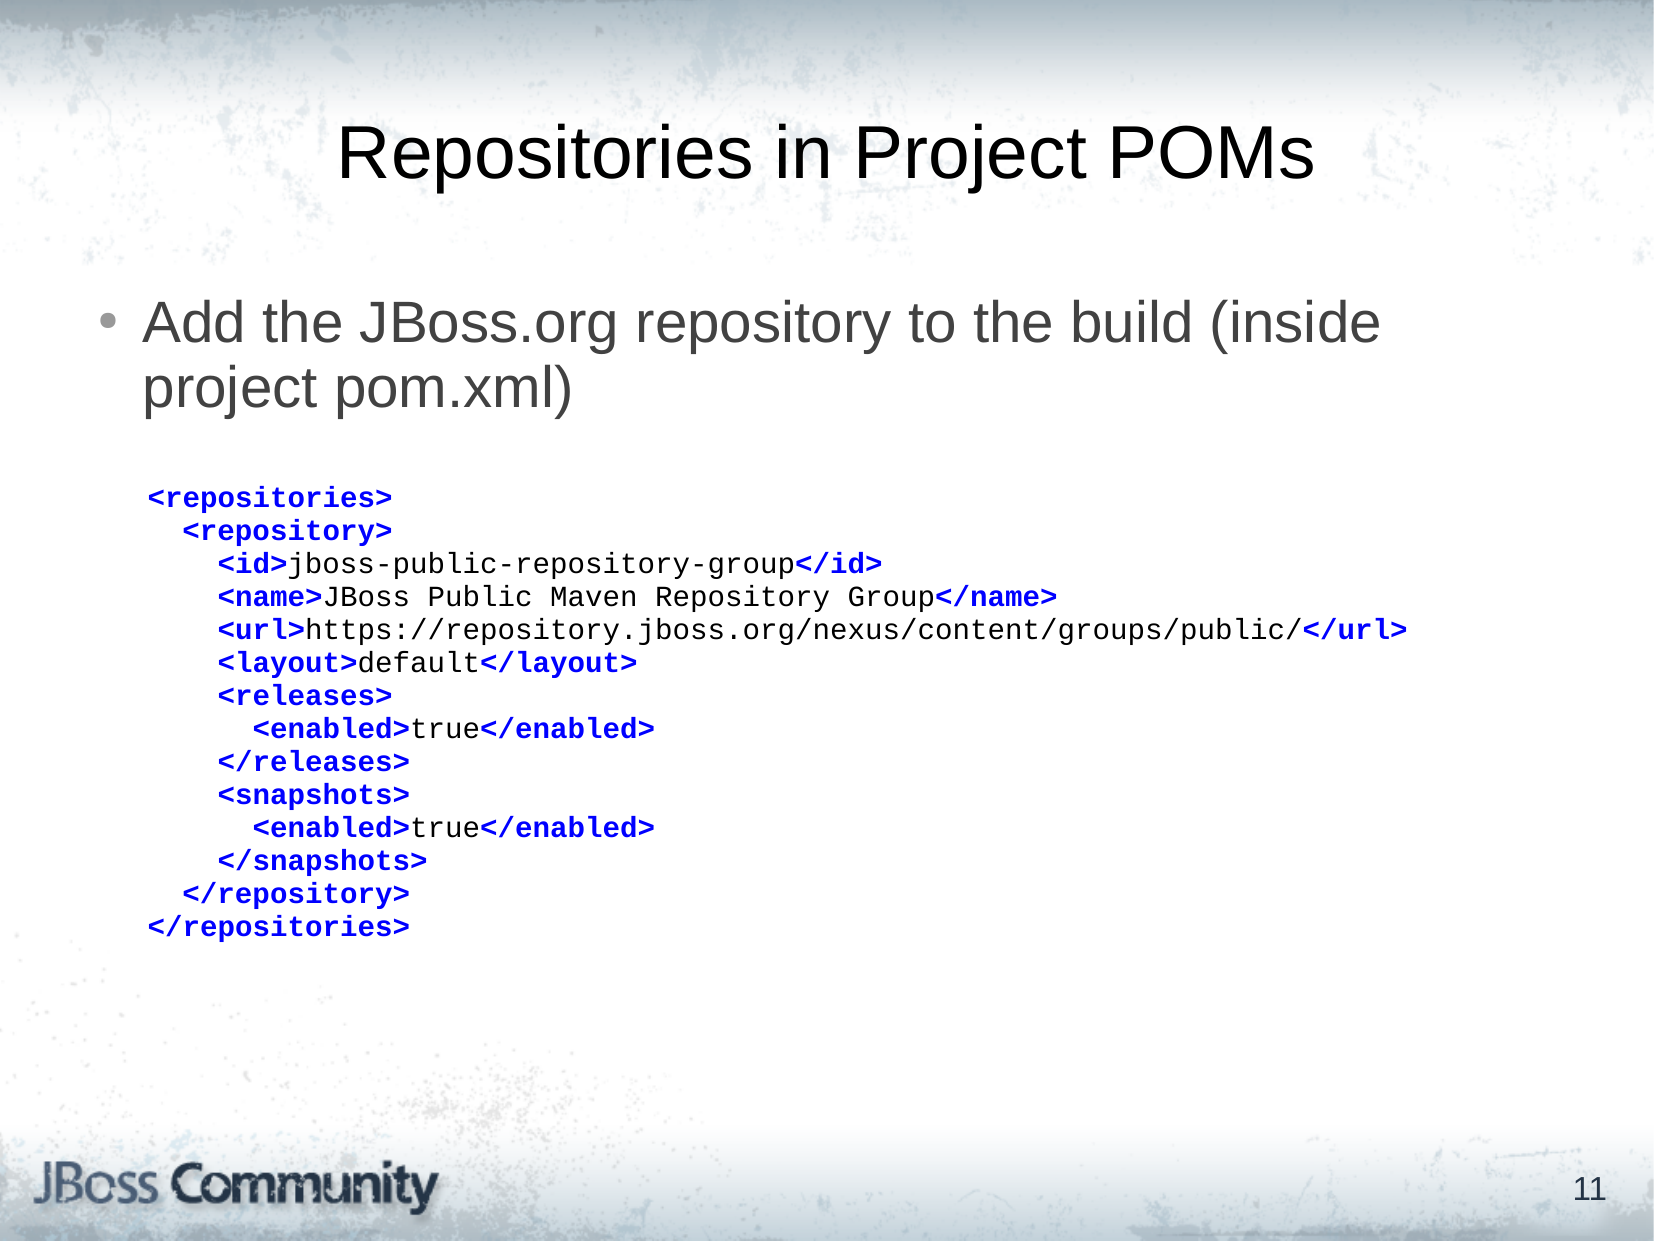

# Repositories in Project POMs
Add the JBoss.org repository to the build (inside project pom.xml)
 <repositories>
 <repository>
 <id>jboss-public-repository-group</id>
 <name>JBoss Public Maven Repository Group</name>
 <url>https://repository.jboss.org/nexus/content/groups/public/</url>
 <layout>default</layout>
 <releases>
 <enabled>true</enabled>
 </releases>
 <snapshots>
 <enabled>true</enabled>
 </snapshots>
 </repository>
 </repositories>